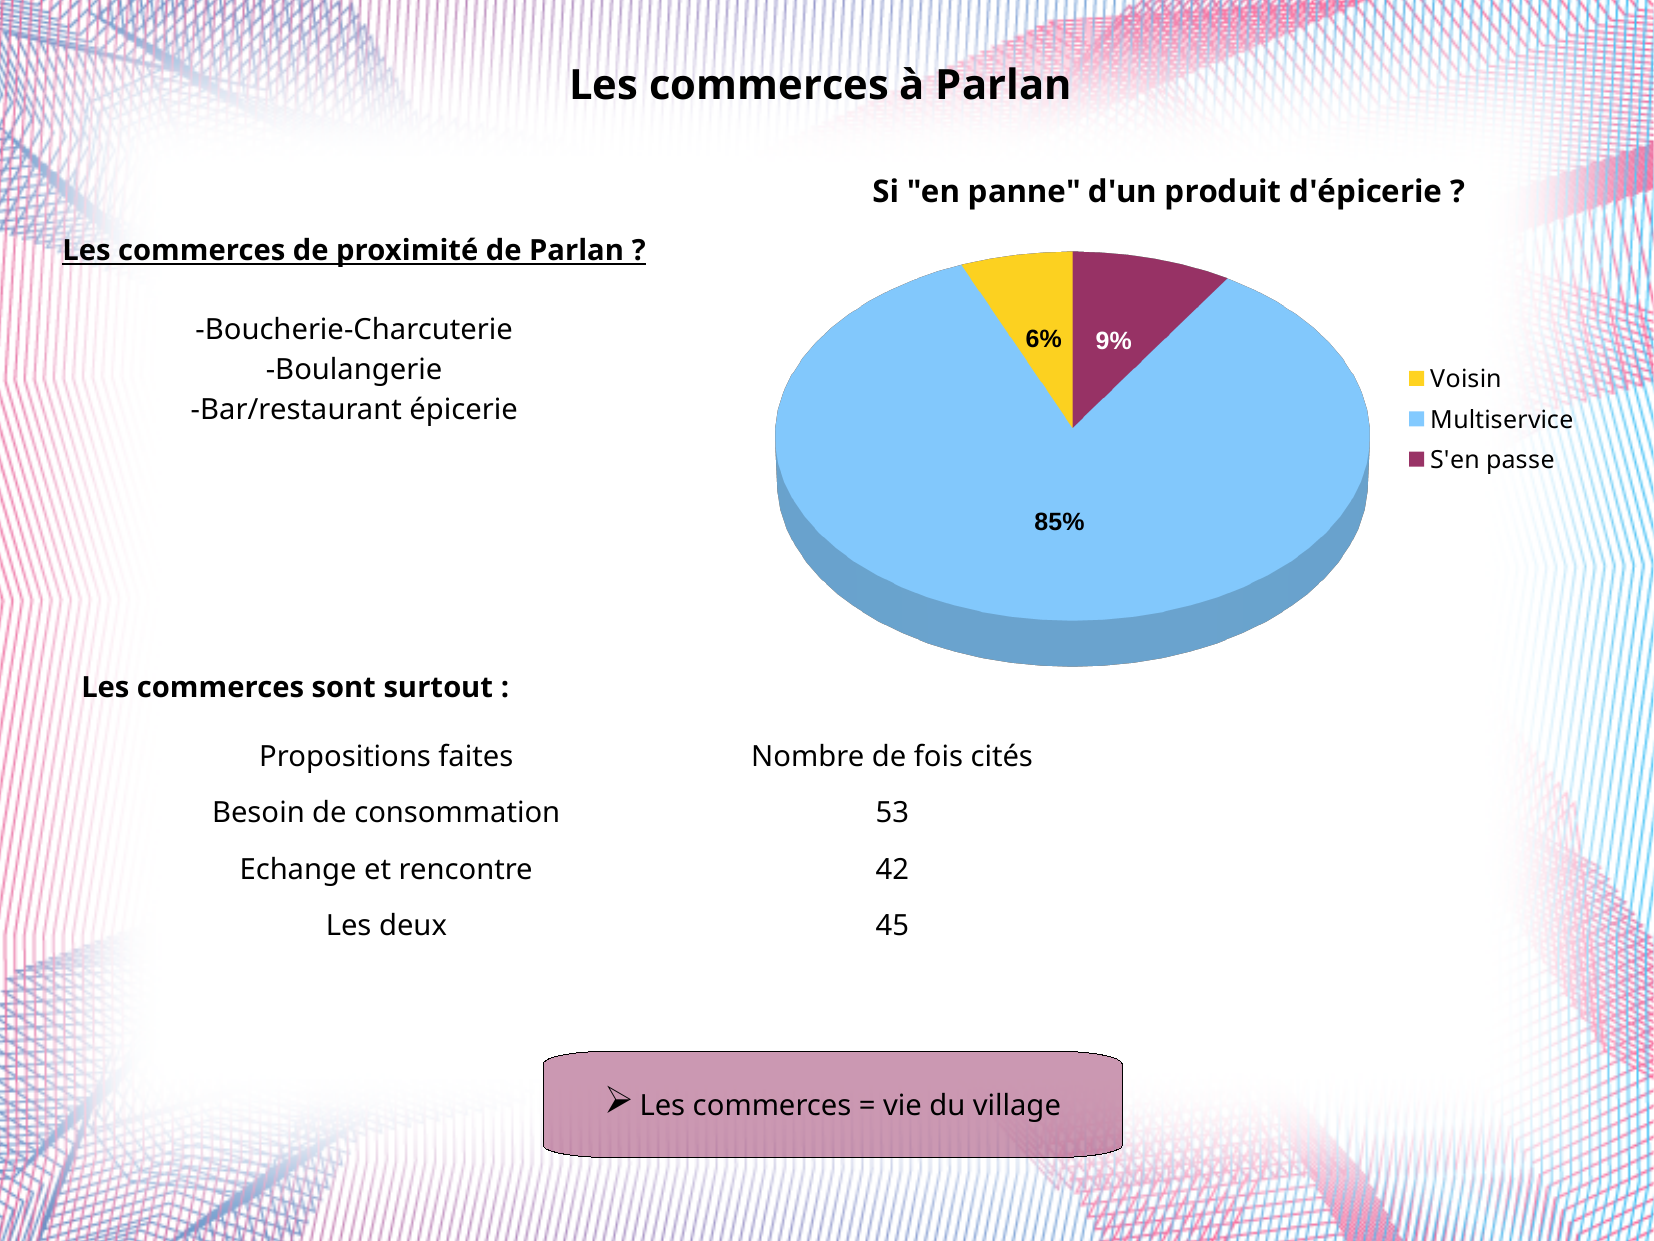

# Les commerces à Parlan
[unsupported chart]
Les commerces de proximité de Parlan ?
-Boucherie-Charcuterie
-Boulangerie
-Bar/restaurant épicerie
Les commerces sont surtout :
| Propositions faites | Nombre de fois cités |
| --- | --- |
| Besoin de consommation | 53 |
| Echange et rencontre | 42 |
| Les deux | 45 |
Les commerces = vie du village